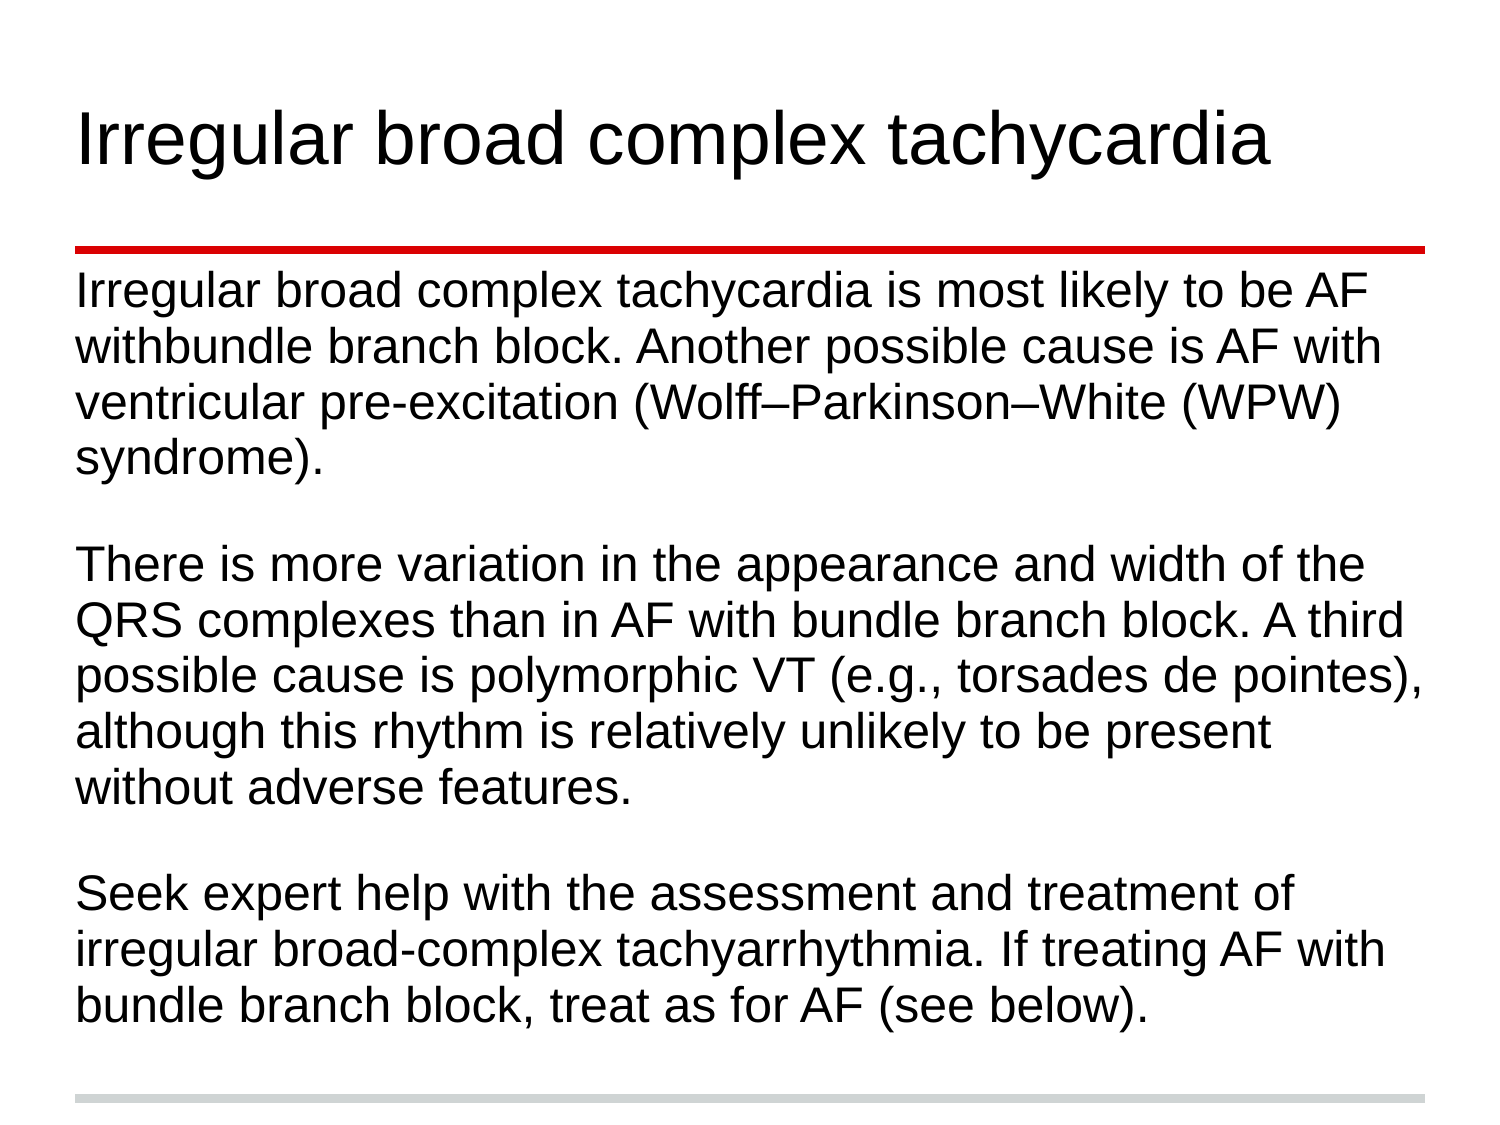

# Irregular broad complex tachycardia
Irregular broad complex tachycardia is most likely to be AF withbundle branch block. Another possible cause is AF with ventricular pre-excitation (Wolff–Parkinson–White (WPW) syndrome).
There is more variation in the appearance and width of the QRS complexes than in AF with bundle branch block. A third possible cause is polymorphic VT (e.g., torsades de pointes), although this rhythm is relatively unlikely to be present without adverse features.
Seek expert help with the assessment and treatment of irregular broad-complex tachyarrhythmia. If treating AF with bundle branch block, treat as for AF (see below).